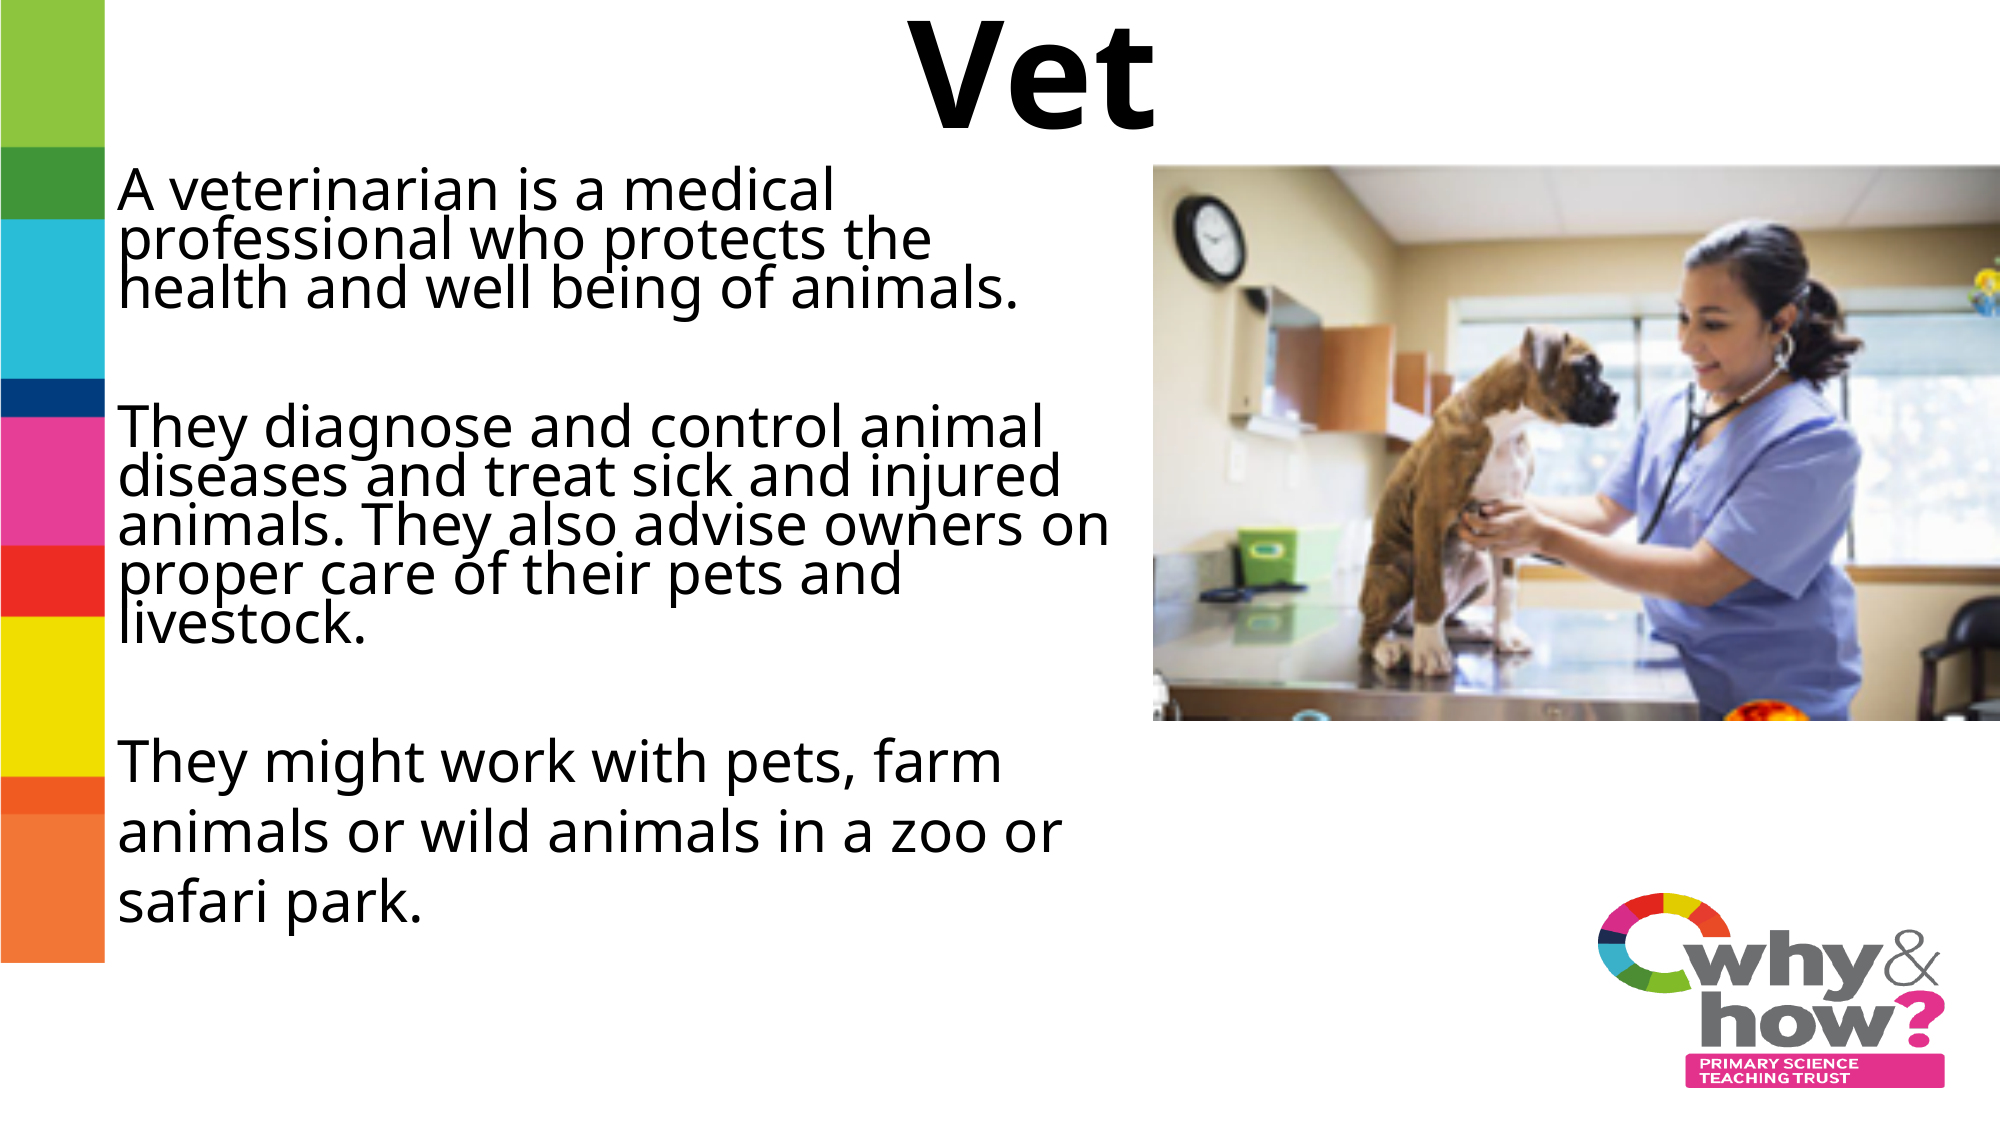

Vet
A veterinarian is a medical professional who protects the health and well being of animals.
They diagnose and control animal diseases and treat sick and injured animals. They also advise owners on proper care of their pets and livestock.
They might work with pets, farm
animals or wild animals in a zoo or
safari park.